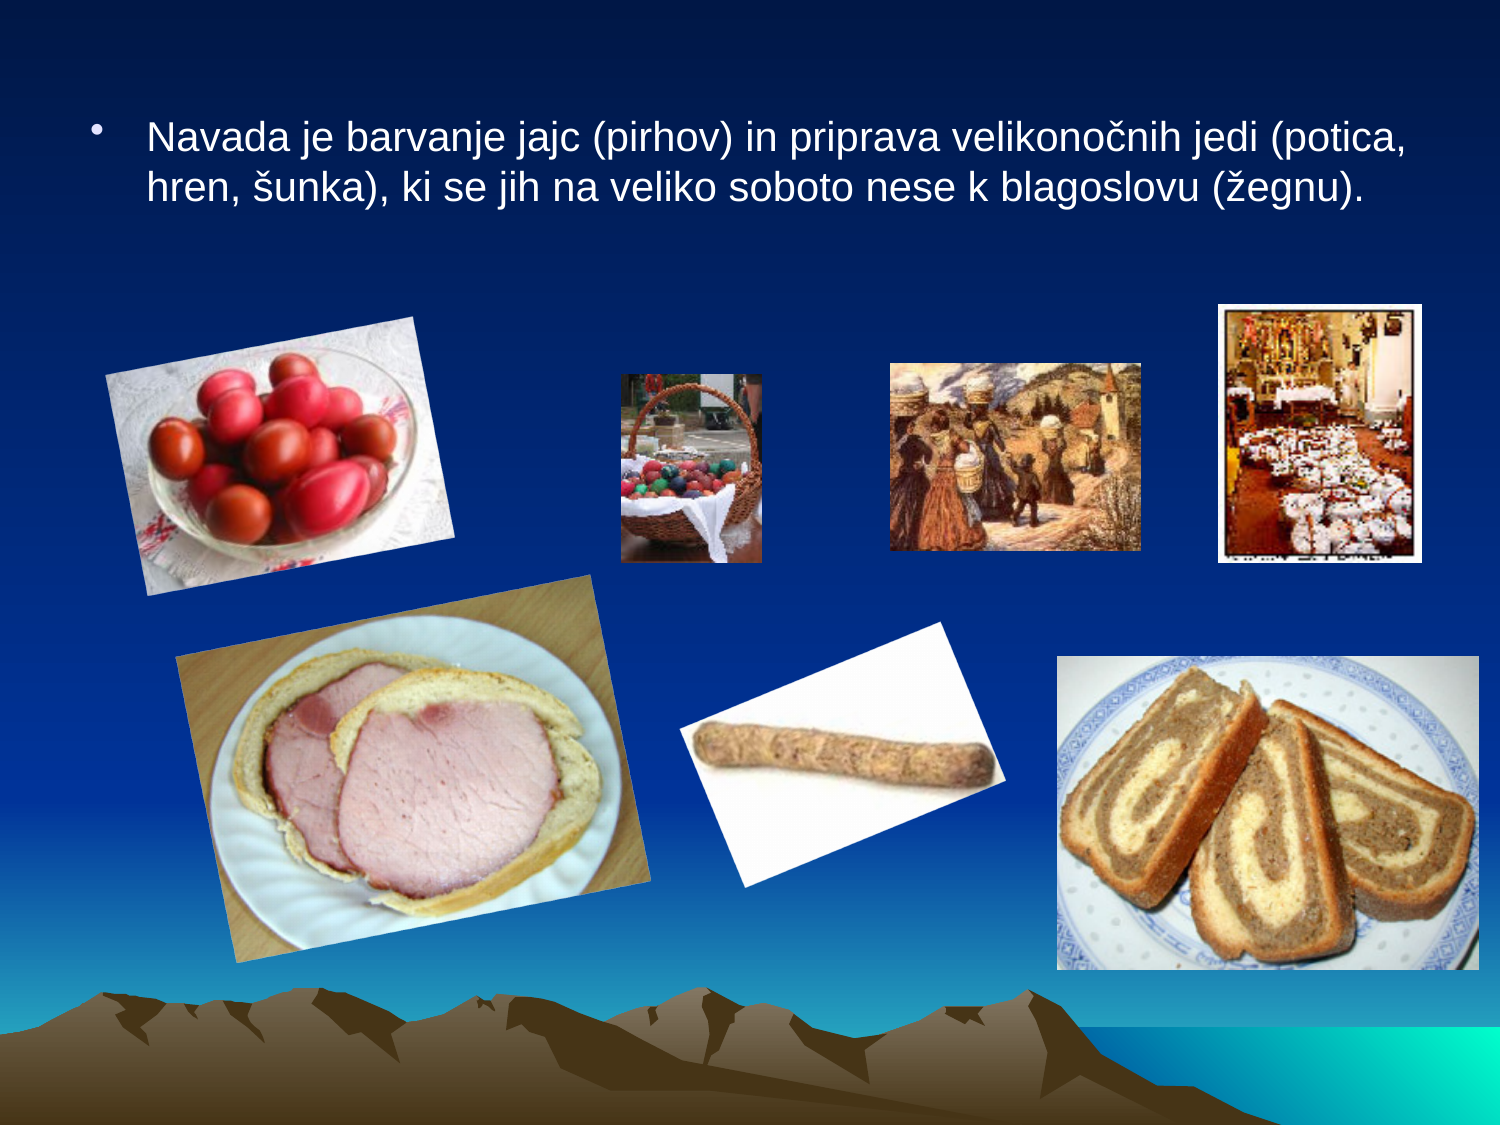

# Navada je barvanje jajc (pirhov) in priprava velikonočnih jedi (potica, hren, šunka), ki se jih na veliko soboto nese k blagoslovu (žegnu).